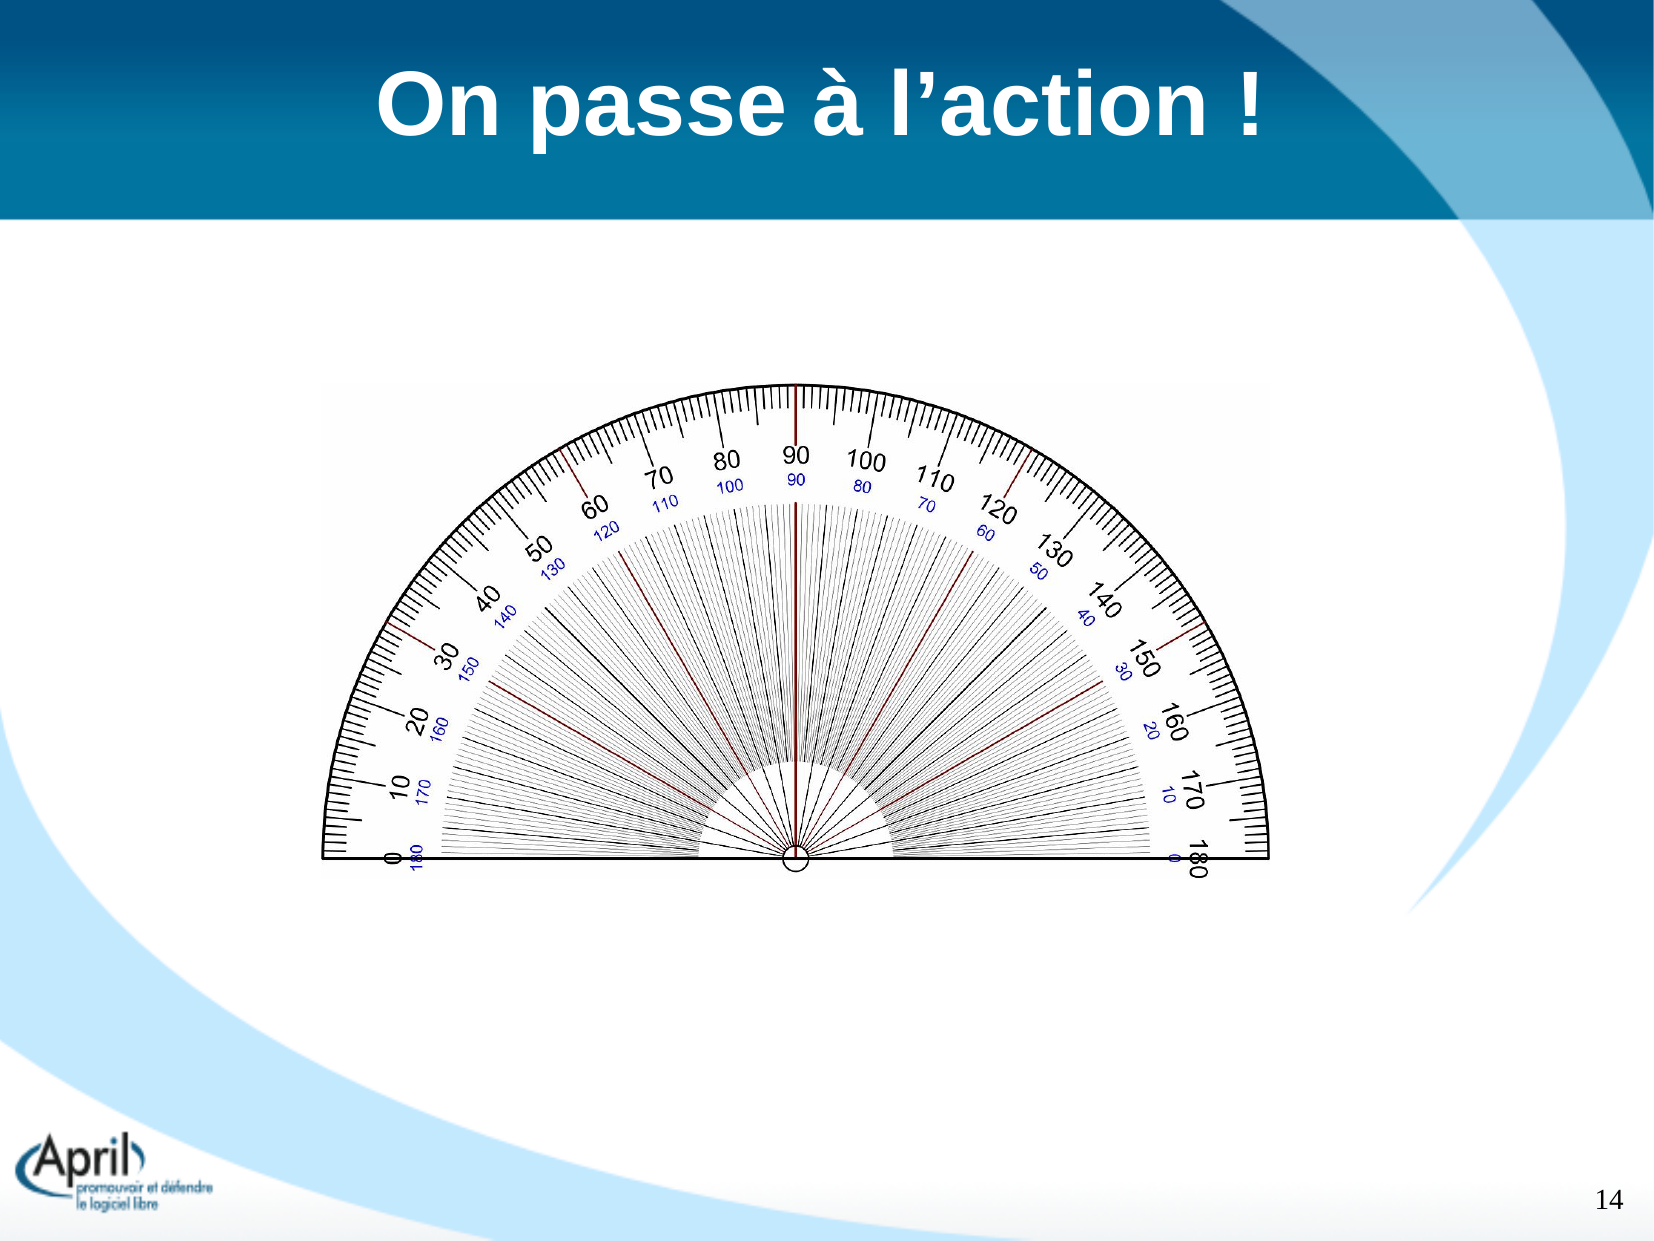

# On passe à l’action !
14